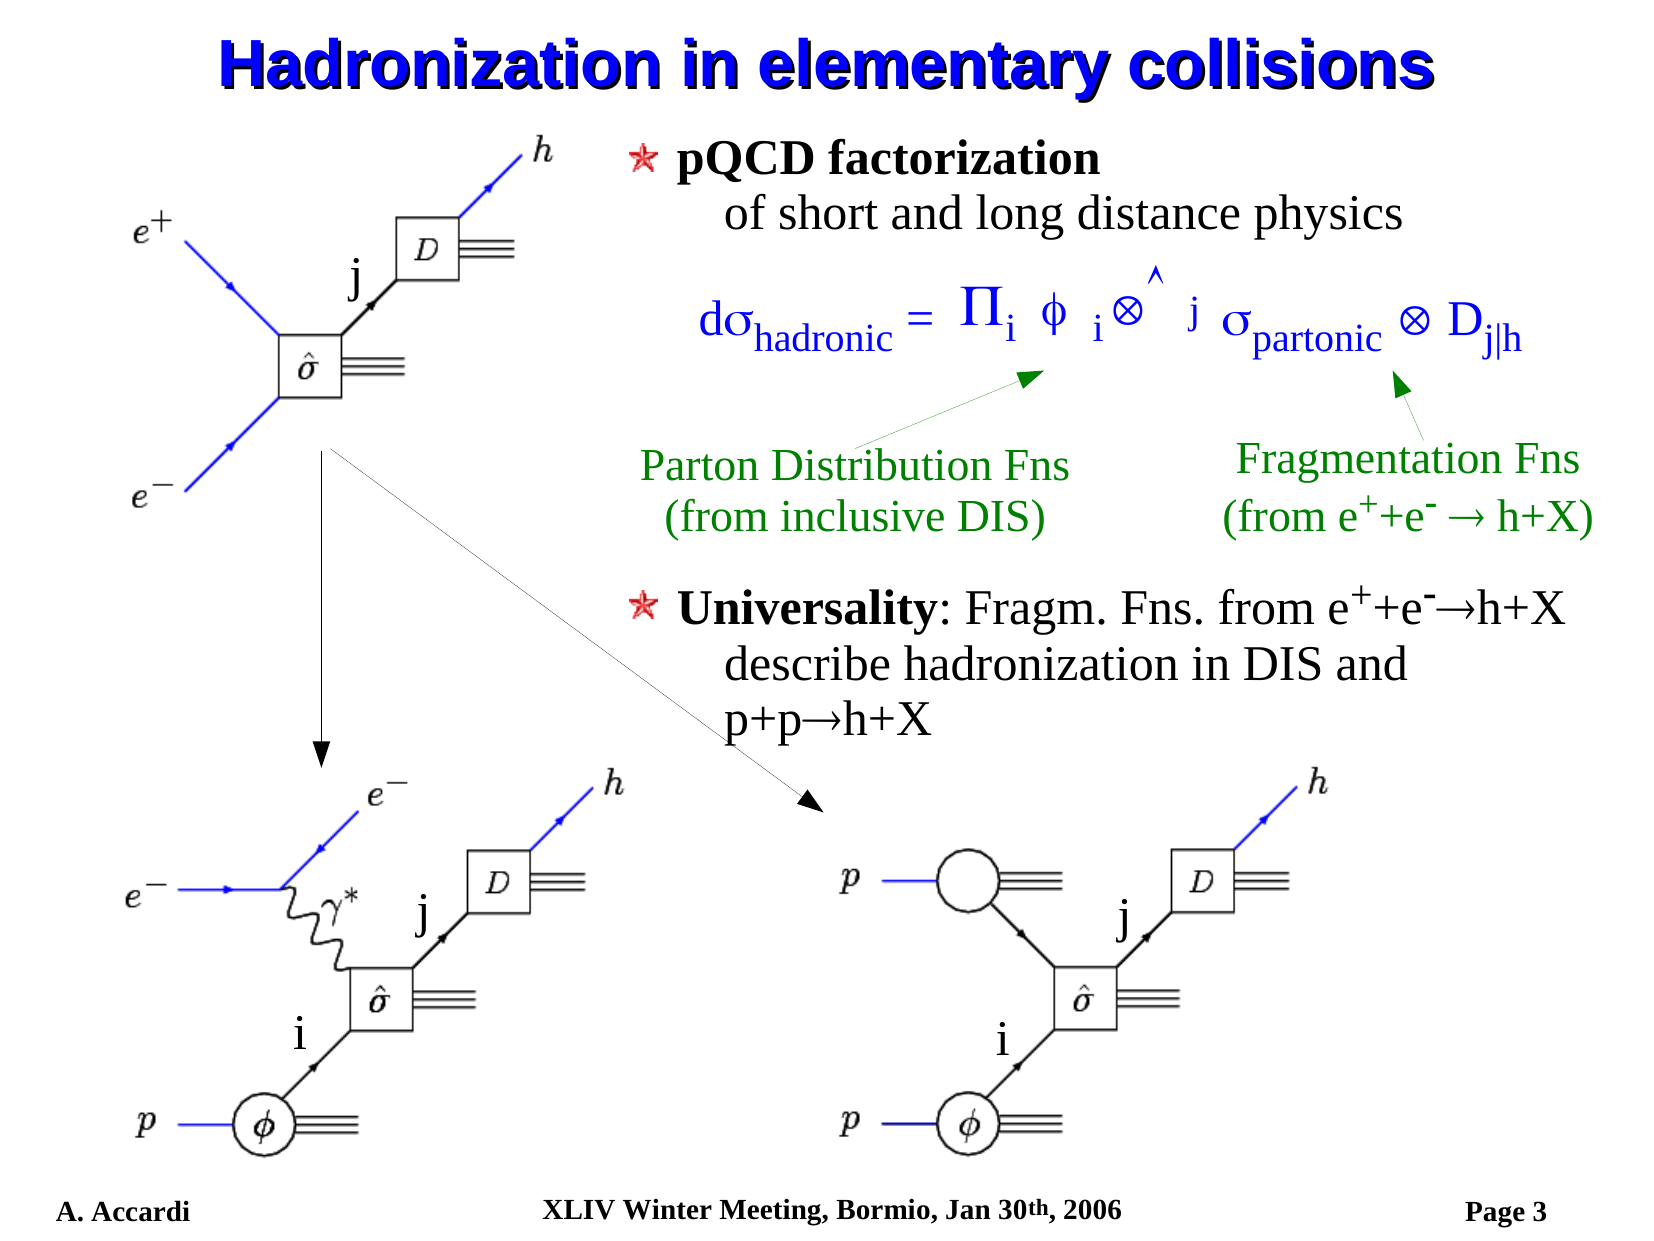

Hadronization in elementary collisions
pQCD factorization
of short and long distance physics
j
 j
Pi f i 
Parton Distribution Fns
(from inclusive DIS)
dshadronic = spartonic  Dj|h
Fragmentation Fns
(from e++e-  h+X)
j
j
i
i
Universality: Fragm. Fns. from e++e-h+X
describe hadronization in DIS and p+ph+X
A. Accardi
XLIV Winter Meeting, Bormio, Jan 30th, 2006
Page